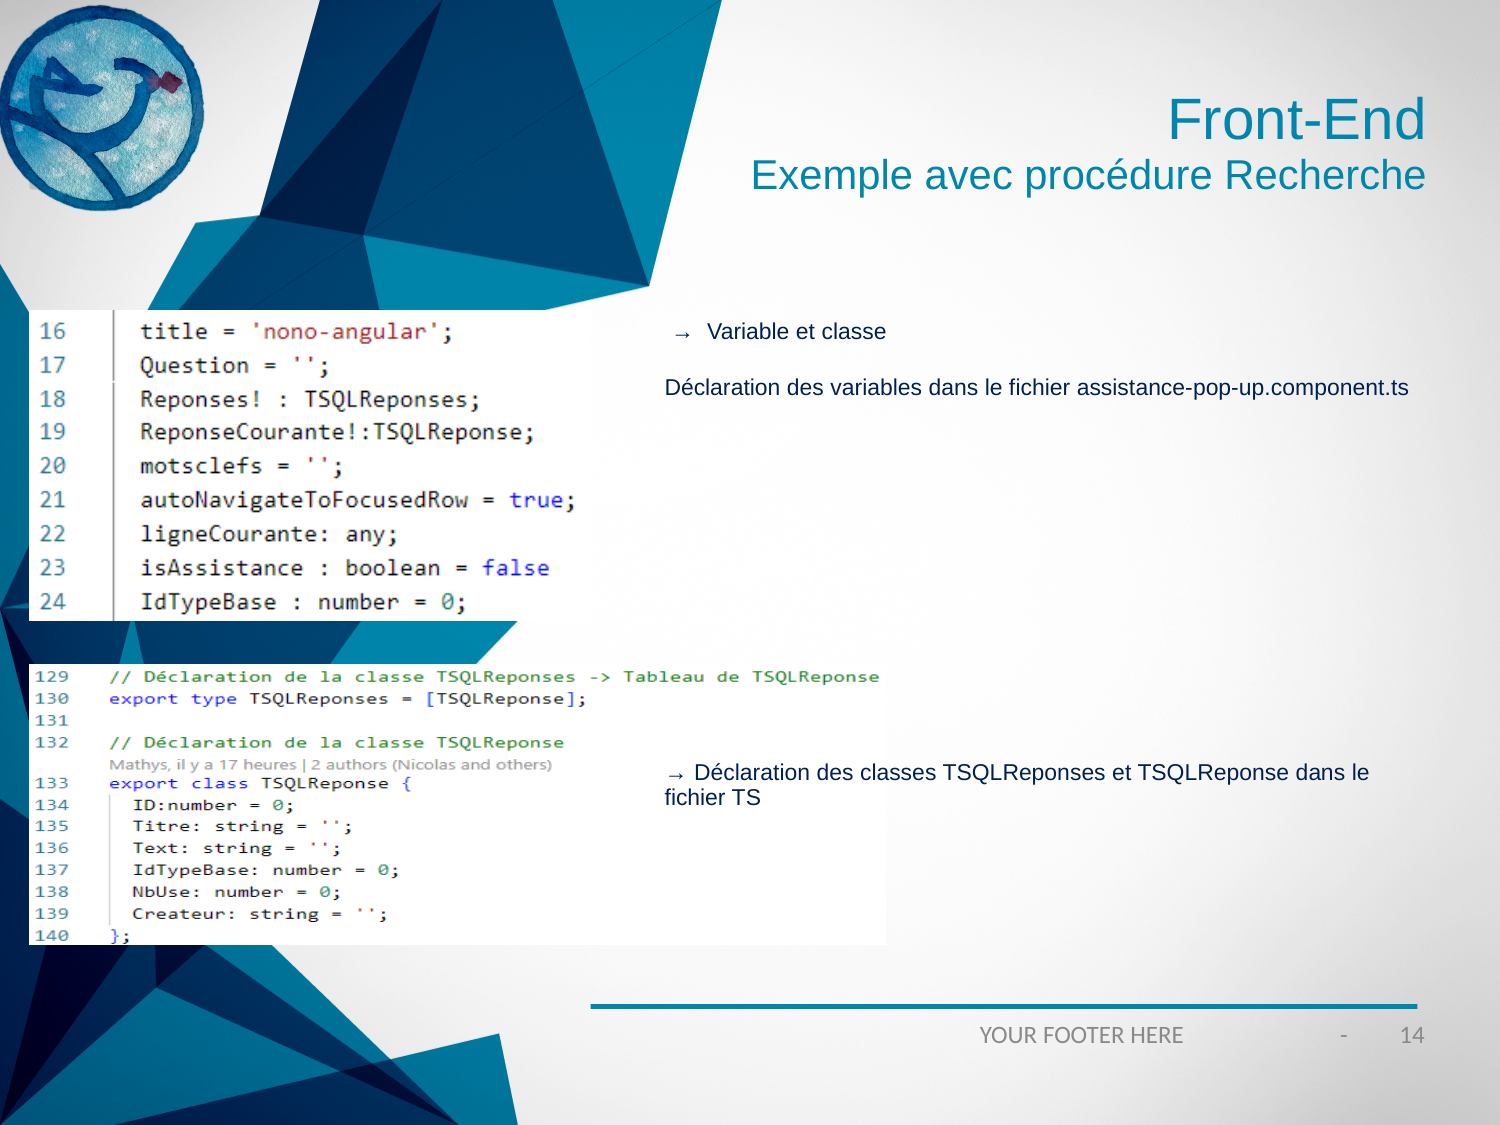

Front-End
Exemple avec procédure Recherche
# → Variable et classe
Déclaration des variables dans le fichier assistance-pop-up.component.ts
→ Déclaration des classes TSQLReponses et TSQLReponse dans le fichier TS
YOUR FOOTER HERE
14